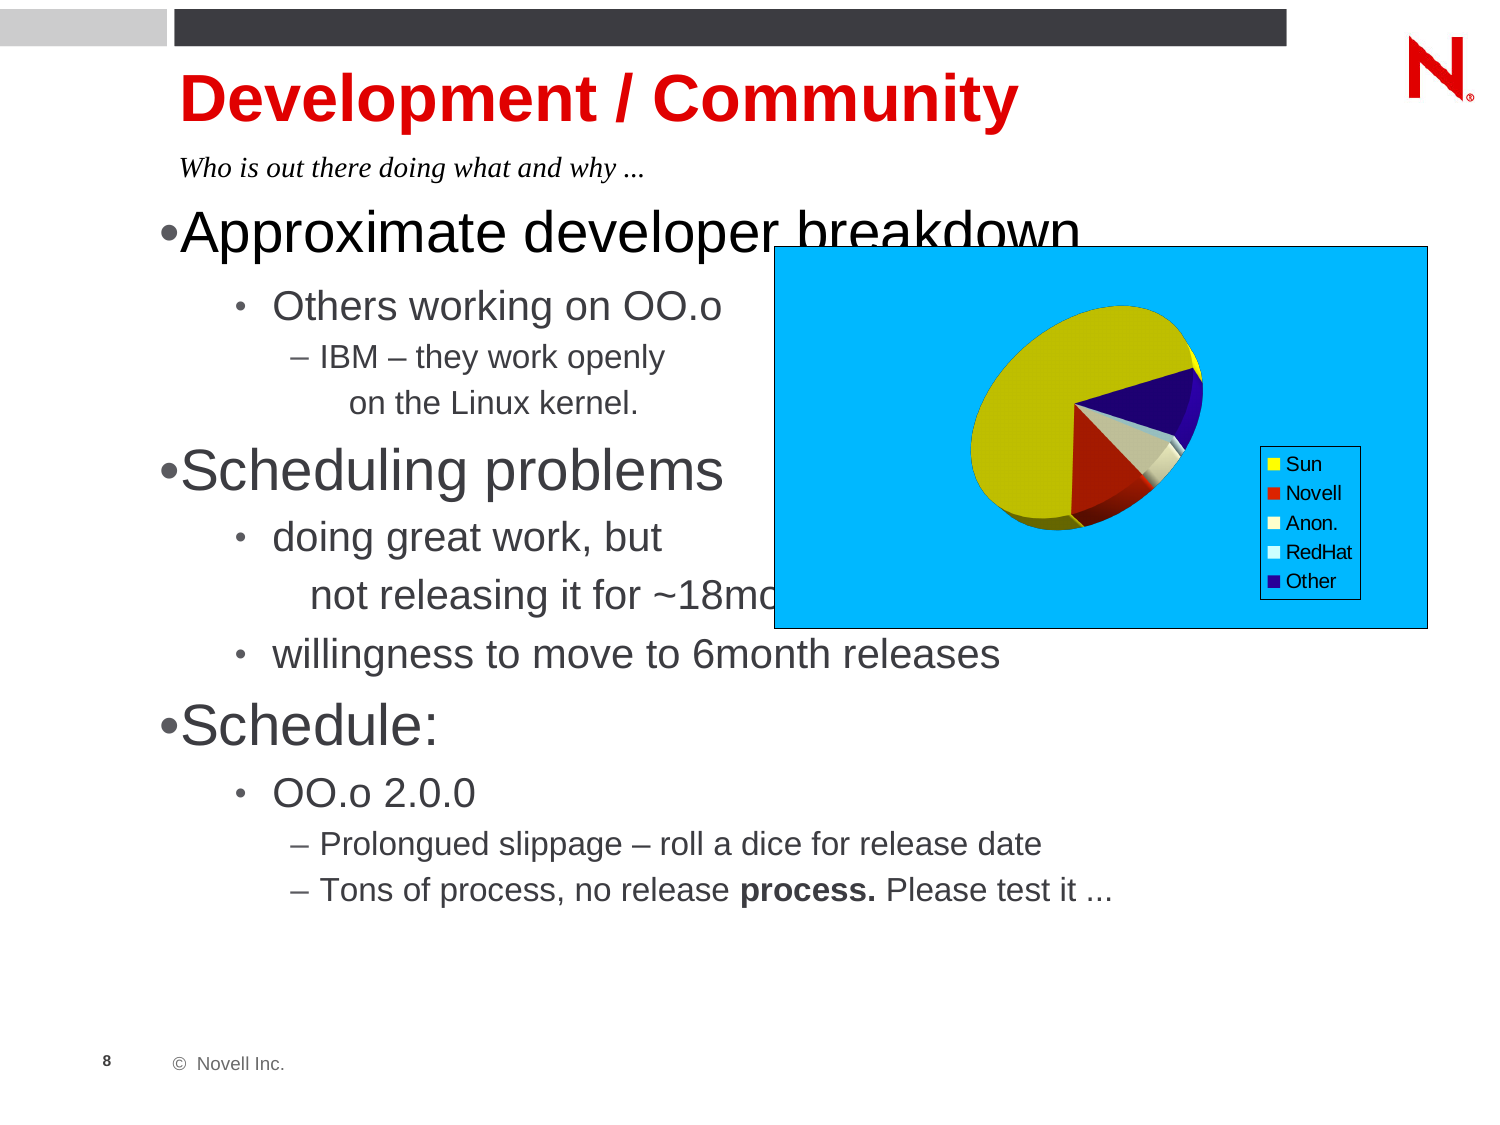

# Development / Community
Who is out there doing what and why ...
Approximate developer breakdown
Others working on OO.o
IBM – they work openly
on the Linux kernel.
Scheduling problems
doing great work, but
not releasing it for ~18months
willingness to move to 6month releases
Schedule:
OO.o 2.0.0
Prolongued slippage – roll a dice for release date
Tons of process, no release process. Please test it ...
[unsupported chart]